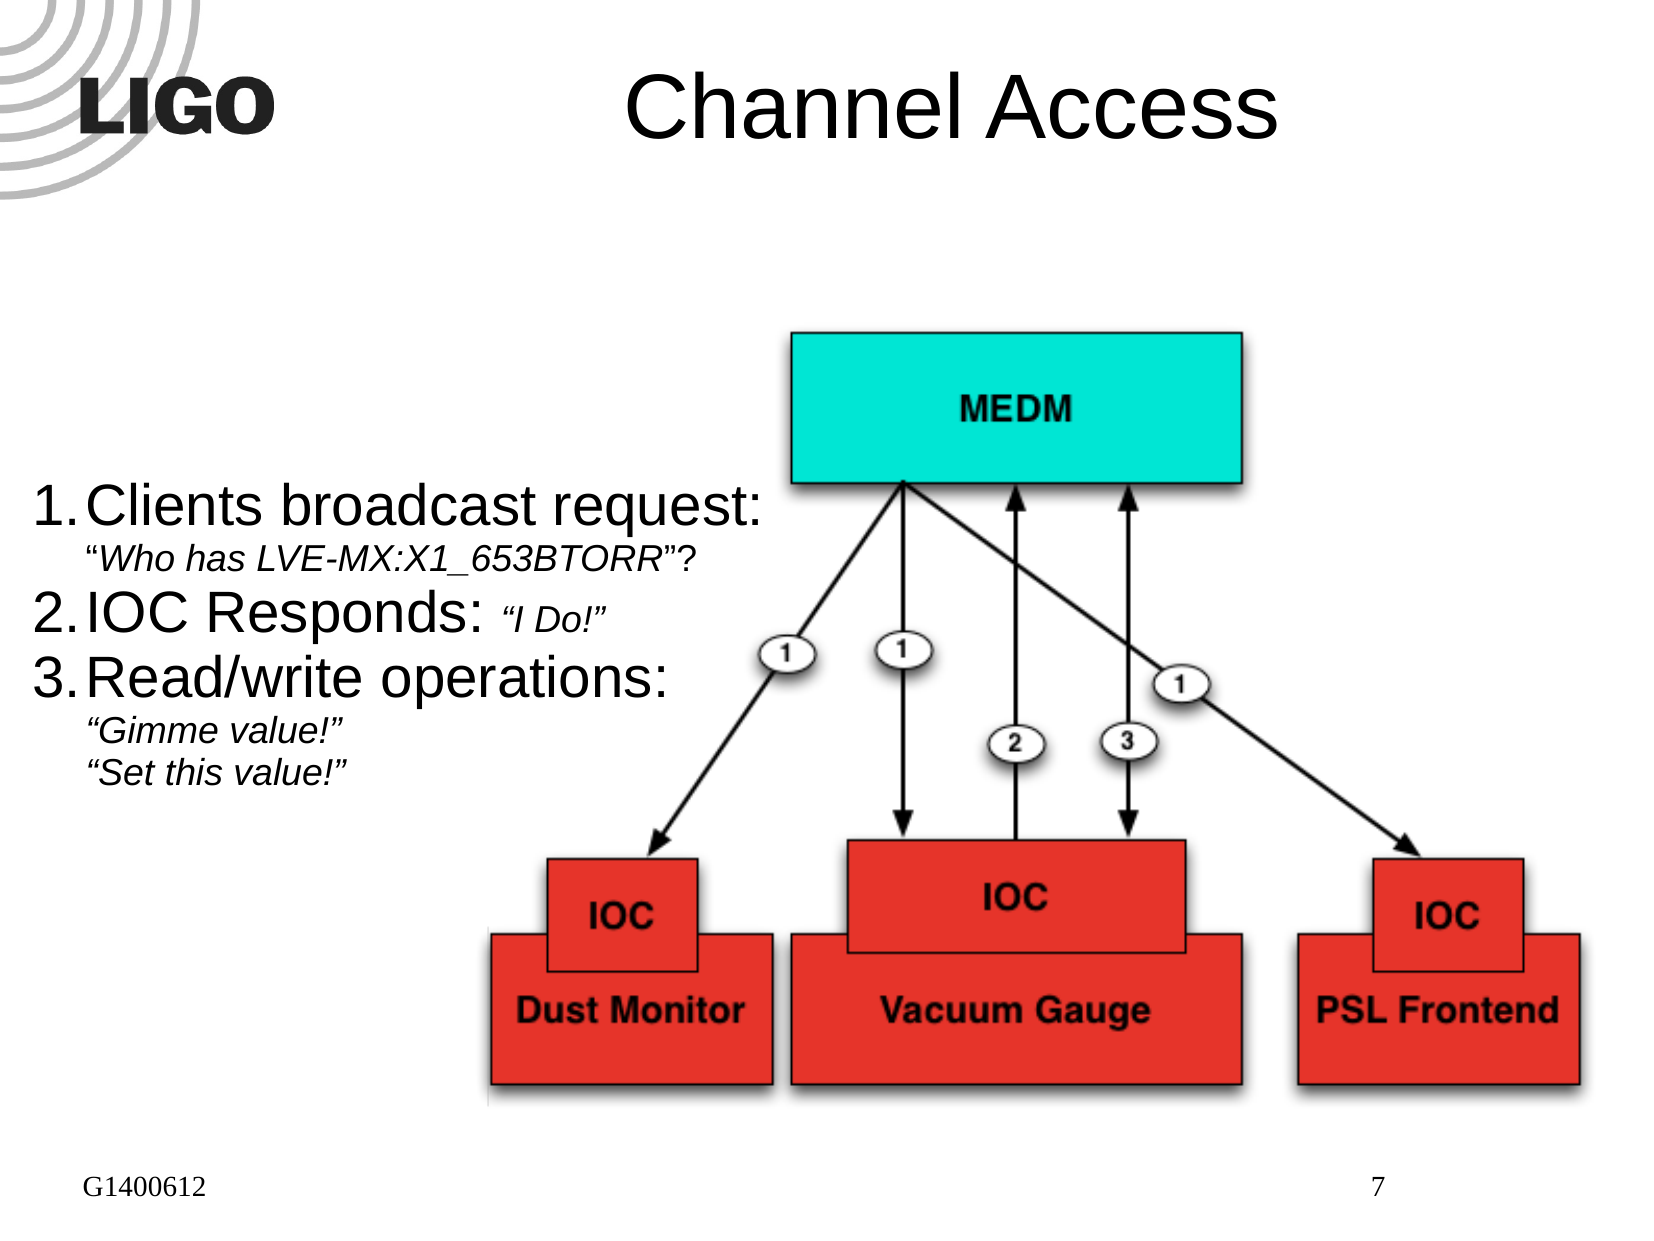

# Channel Access
Clients broadcast request: “Who has LVE-MX:X1_653BTORR”?
IOC Responds: “I Do!”
Read/write operations:
“Gimme value!”
“Set this value!”
7